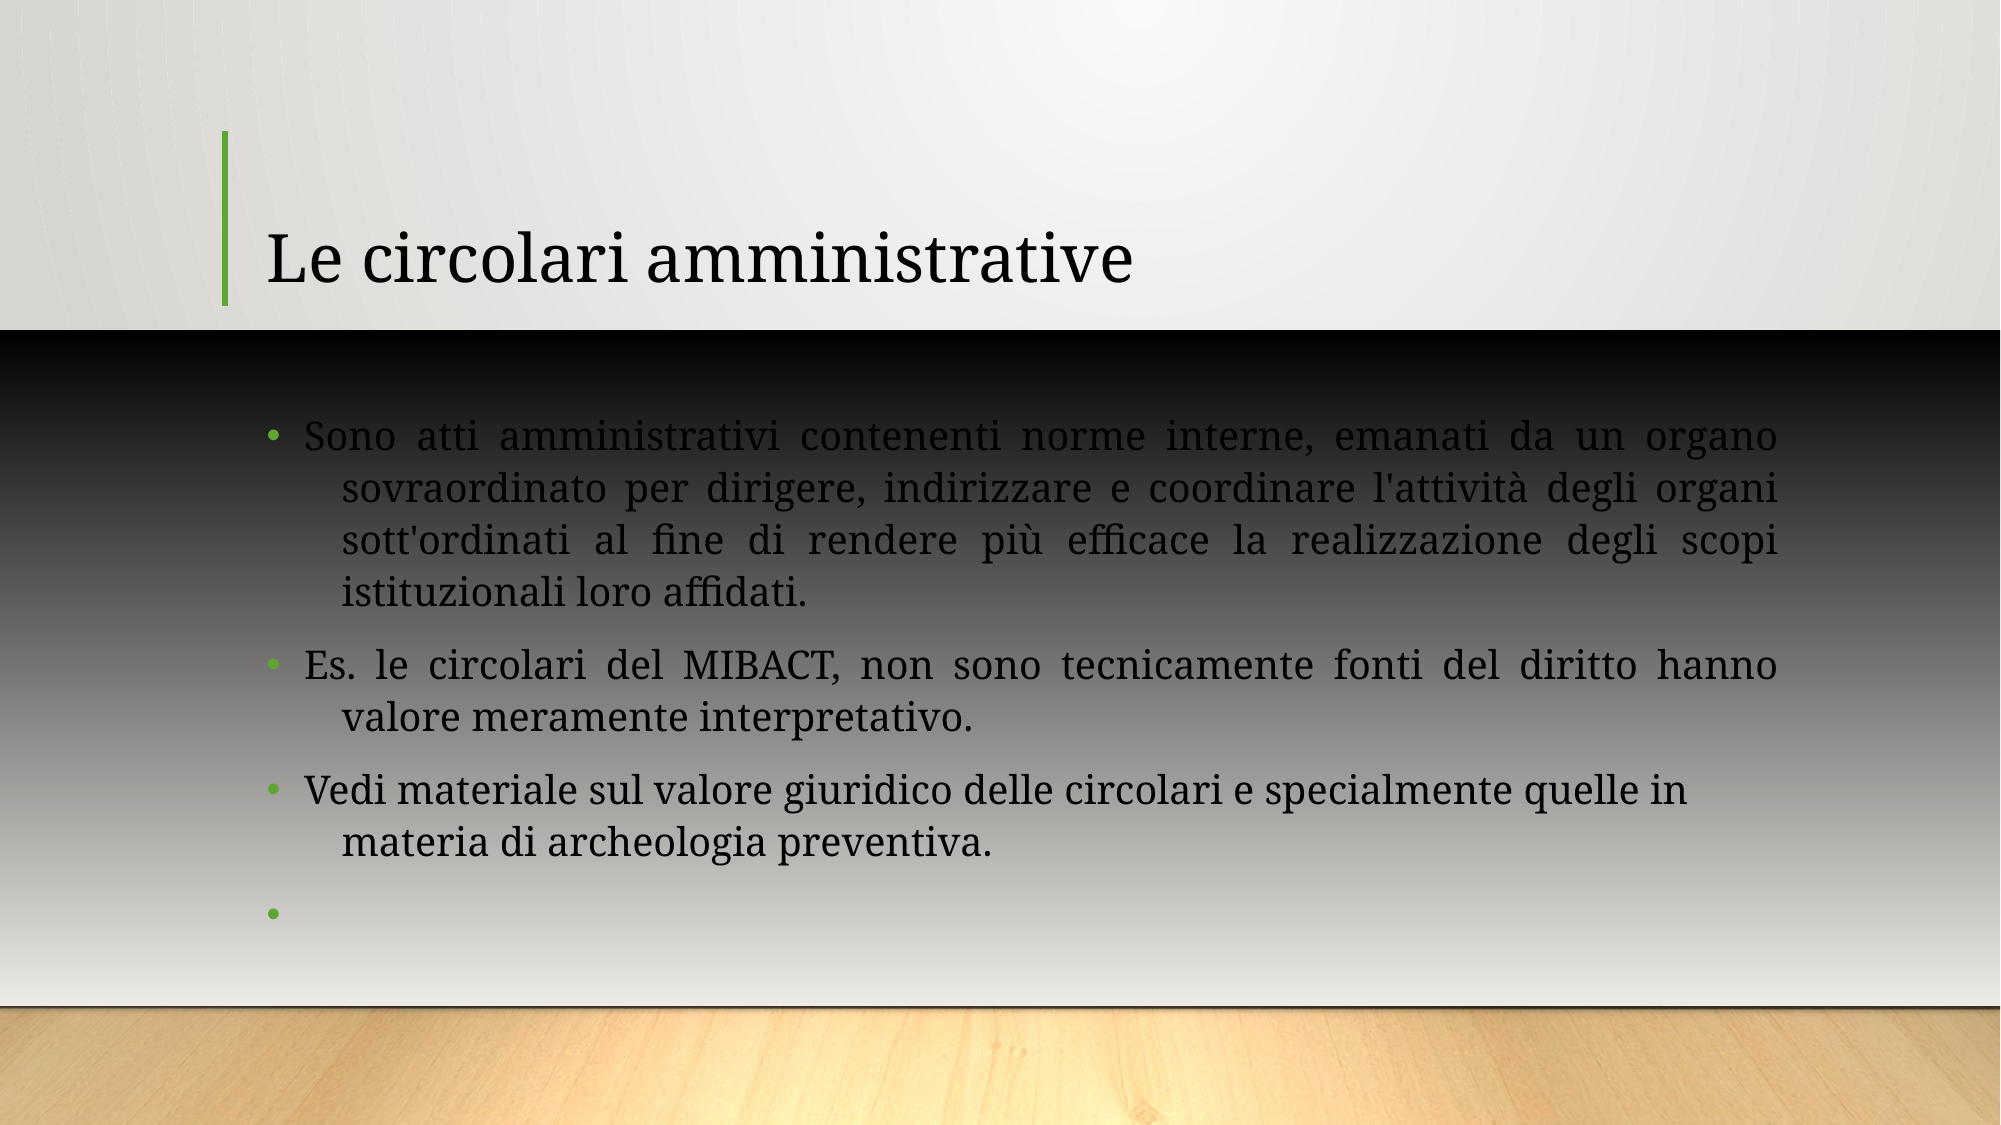

# Le circolari amministrative
Sono atti amministrativi contenenti norme interne, emanati da un organo sovraordinato per dirigere, indirizzare e coordinare l'attività degli organi sott'ordinati al fine di rendere più efficace la realizzazione degli scopi istituzionali loro affidati.
Es. le circolari del MIBACT, non sono tecnicamente fonti del diritto hanno valore meramente interpretativo.
Vedi materiale sul valore giuridico delle circolari e specialmente quelle in materia di archeologia preventiva.